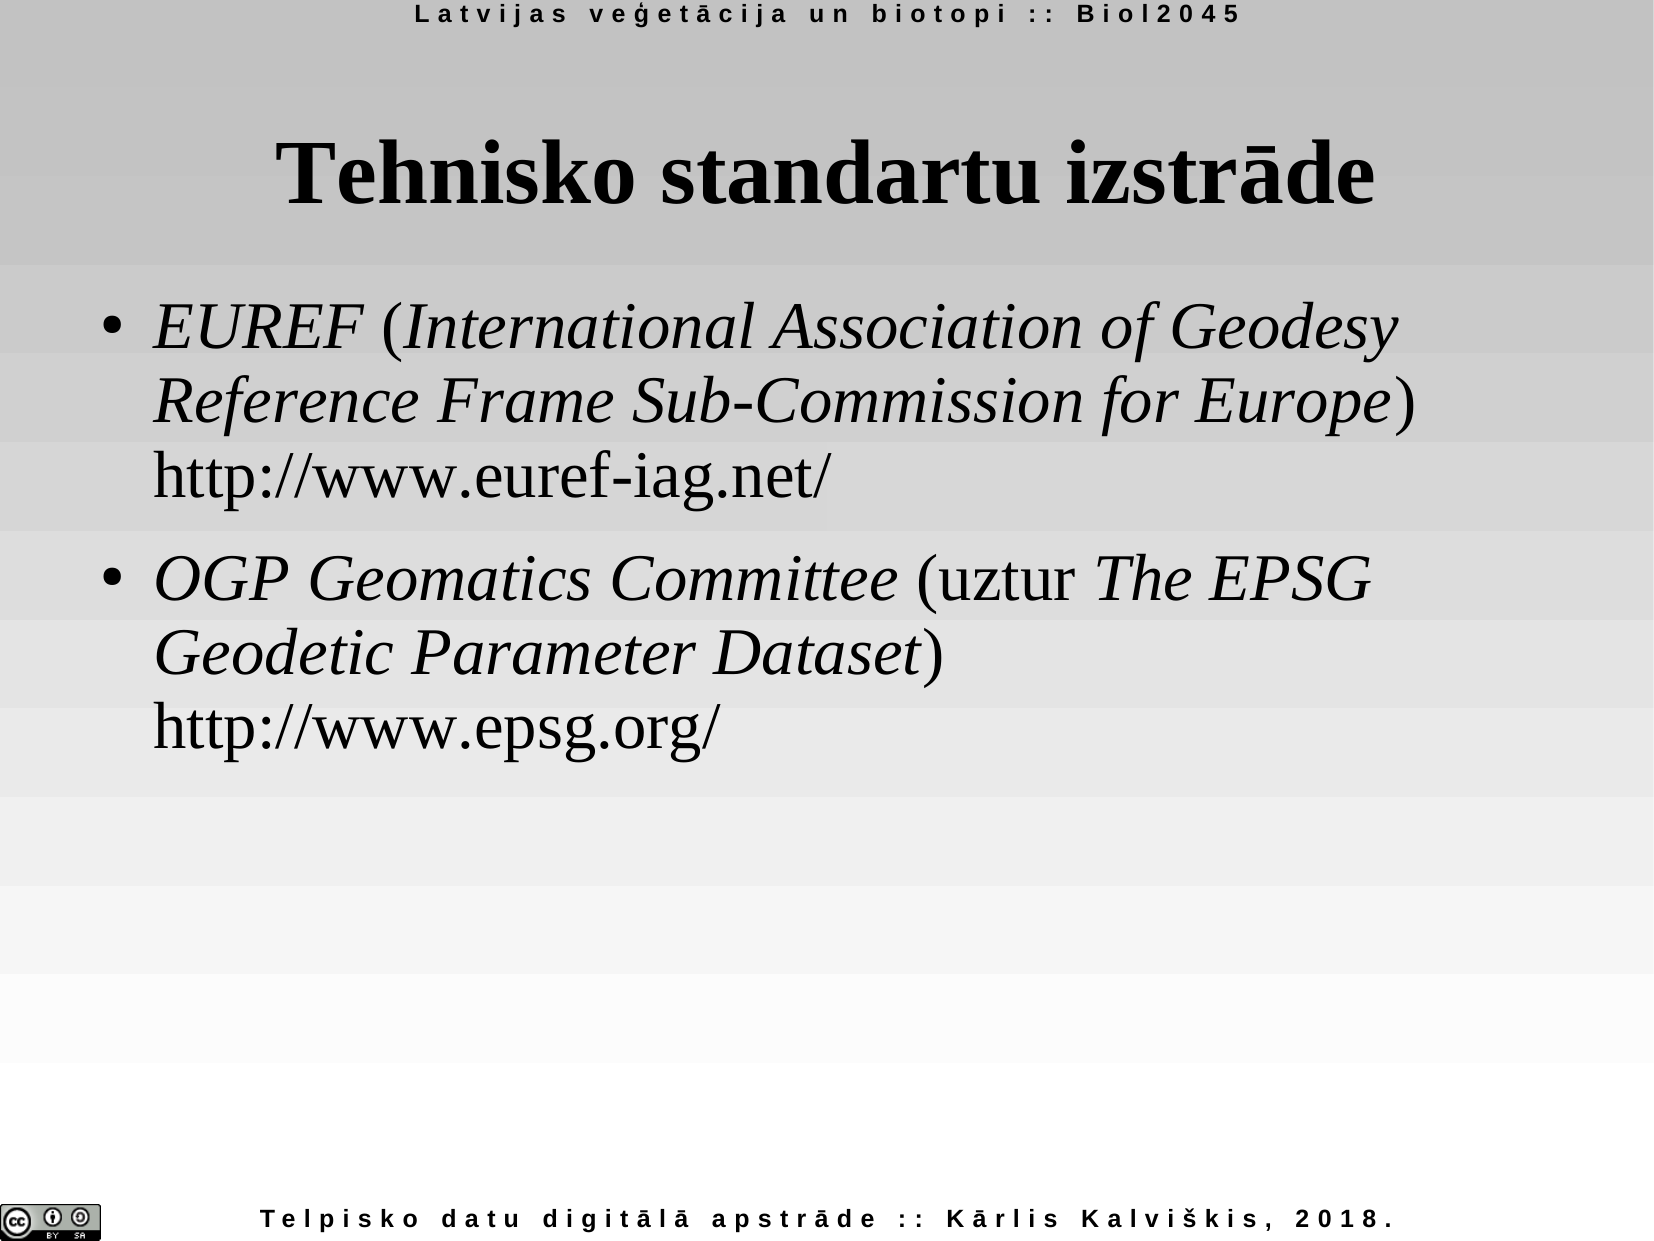

# Tehnisko standartu izstrāde
EUREF (International Association of Geodesy Reference Frame Sub-Commission for Europe)
http://www.euref-iag.net/
OGP Geomatics Committee (uztur The EPSG Geodetic Parameter Dataset)
http://www.epsg.org/